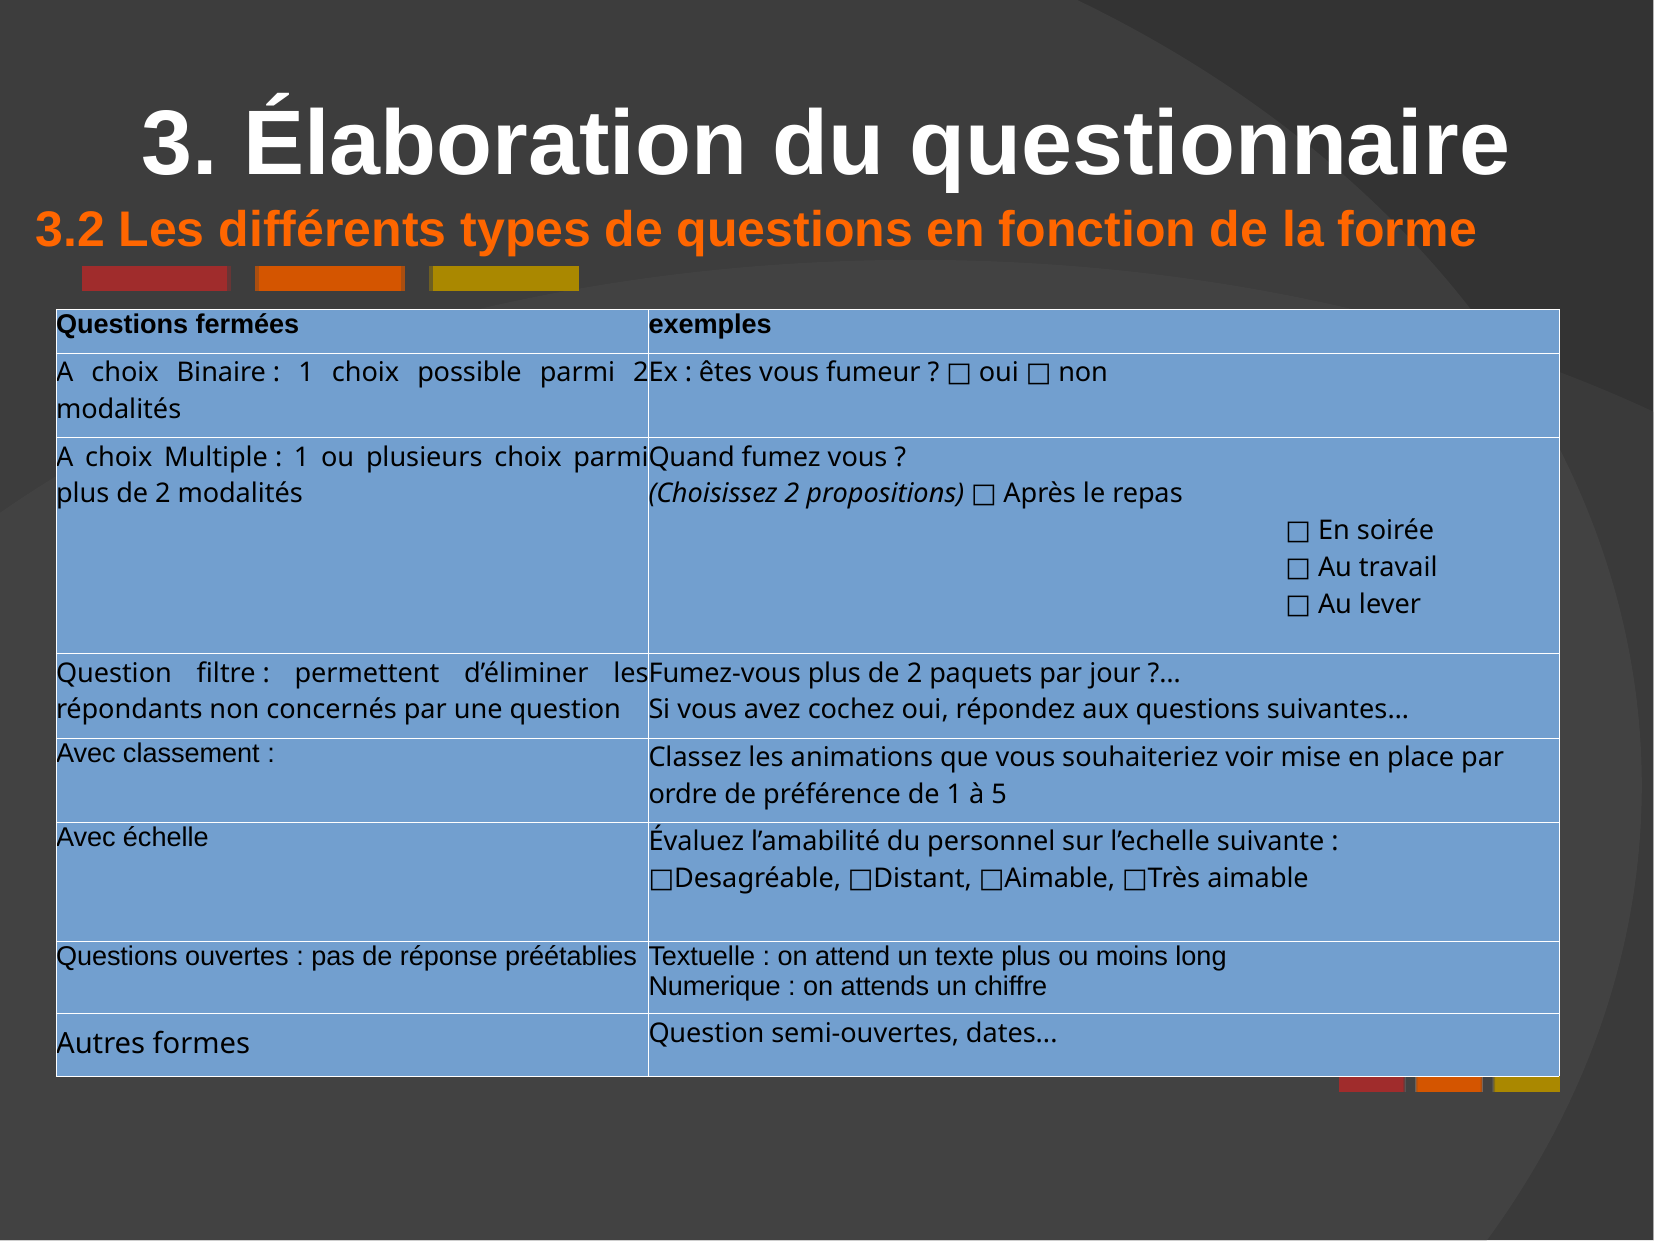

# 3. Élaboration du questionnaire
3.2 Les différents types de questions en fonction de la forme
| Questions fermées | exemples |
| --- | --- |
| A choix Binaire : 1 choix possible parmi 2 modalités | Ex : êtes vous fumeur ? □ oui □ non |
| A choix Multiple : 1 ou plusieurs choix parmi plus de 2 modalités | Quand fumez vous ? (Choisissez 2 propositions) □ Après le repas □ En soirée □ Au travail □ Au lever |
| Question filtre : permettent d’éliminer les répondants non concernés par une question | Fumez-vous plus de 2 paquets par jour ?… Si vous avez cochez oui, répondez aux questions suivantes… |
| Avec classement : | Classez les animations que vous souhaiteriez voir mise en place par ordre de préférence de 1 à 5 |
| Avec échelle | Évaluez l’amabilité du personnel sur l’echelle suivante : □Desagréable, □Distant, □Aimable, □Très aimable |
| Questions ouvertes : pas de réponse préétablies | Textuelle : on attend un texte plus ou moins long Numerique : on attends un chiffre |
| Autres formes | Question semi-ouvertes, dates... |